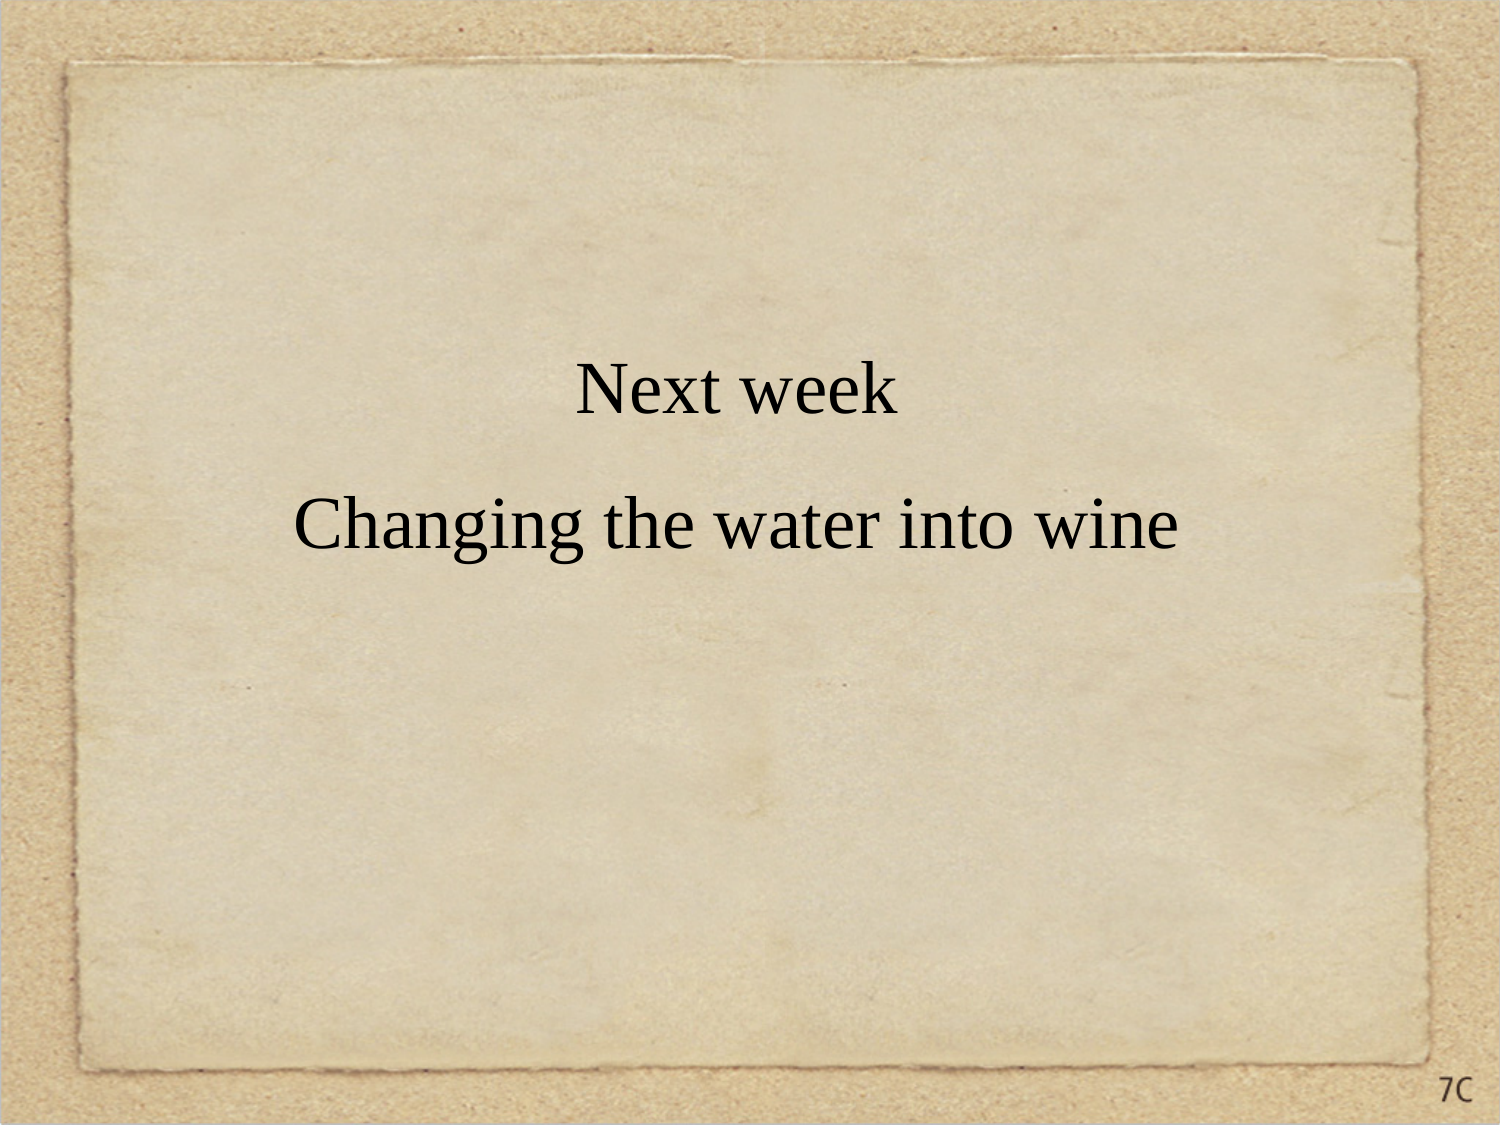

Next week
Changing the water into wine